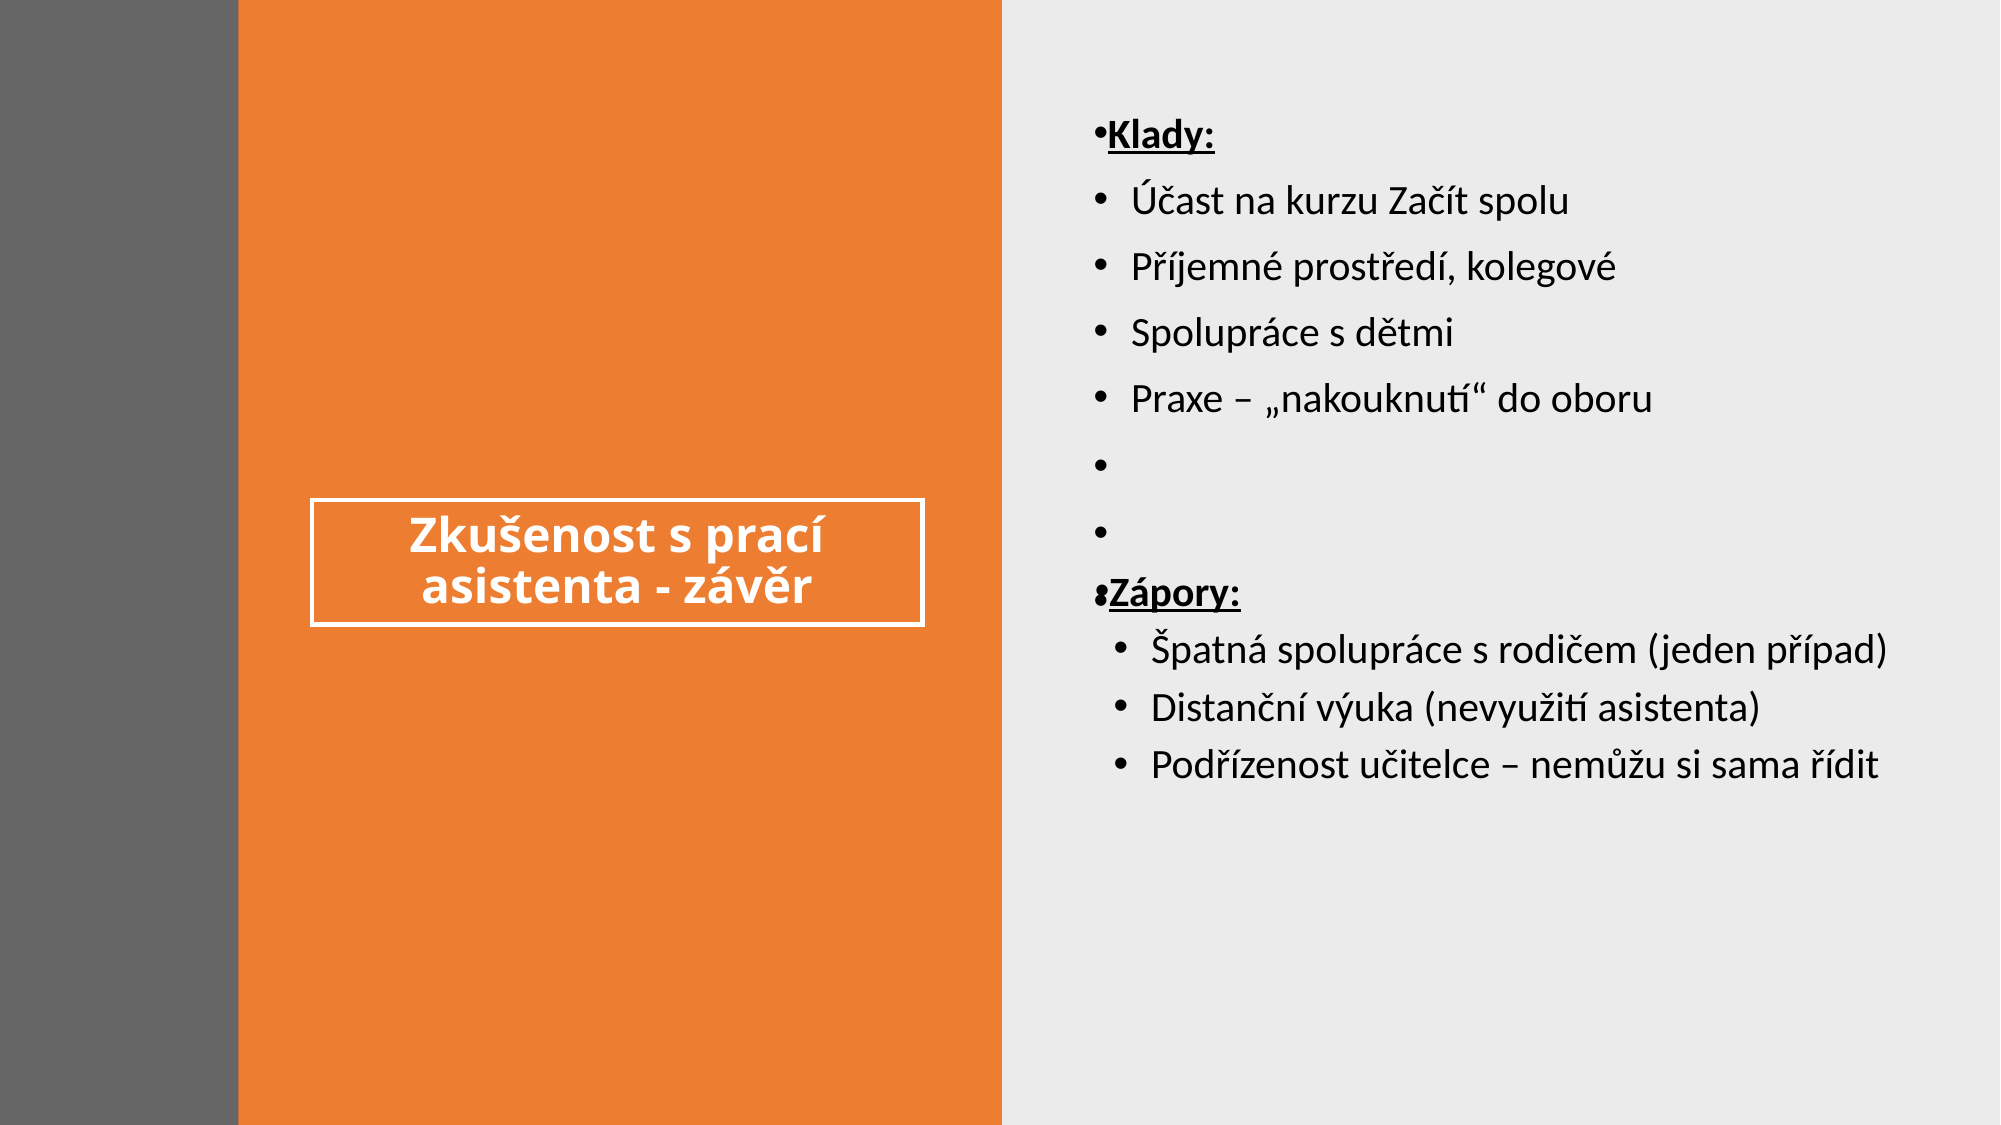

Klady:
Účast na kurzu Začít spolu
Příjemné prostředí, kolegové
Spolupráce s dětmi
Praxe – „nakouknutí“ do oboru
# Zkušenost s prací asistenta - závěr
Zápory:
Špatná spolupráce s rodičem (jeden případ)
Distanční výuka (nevyužití asistenta)
Podřízenost učitelce – nemůžu si sama řídit